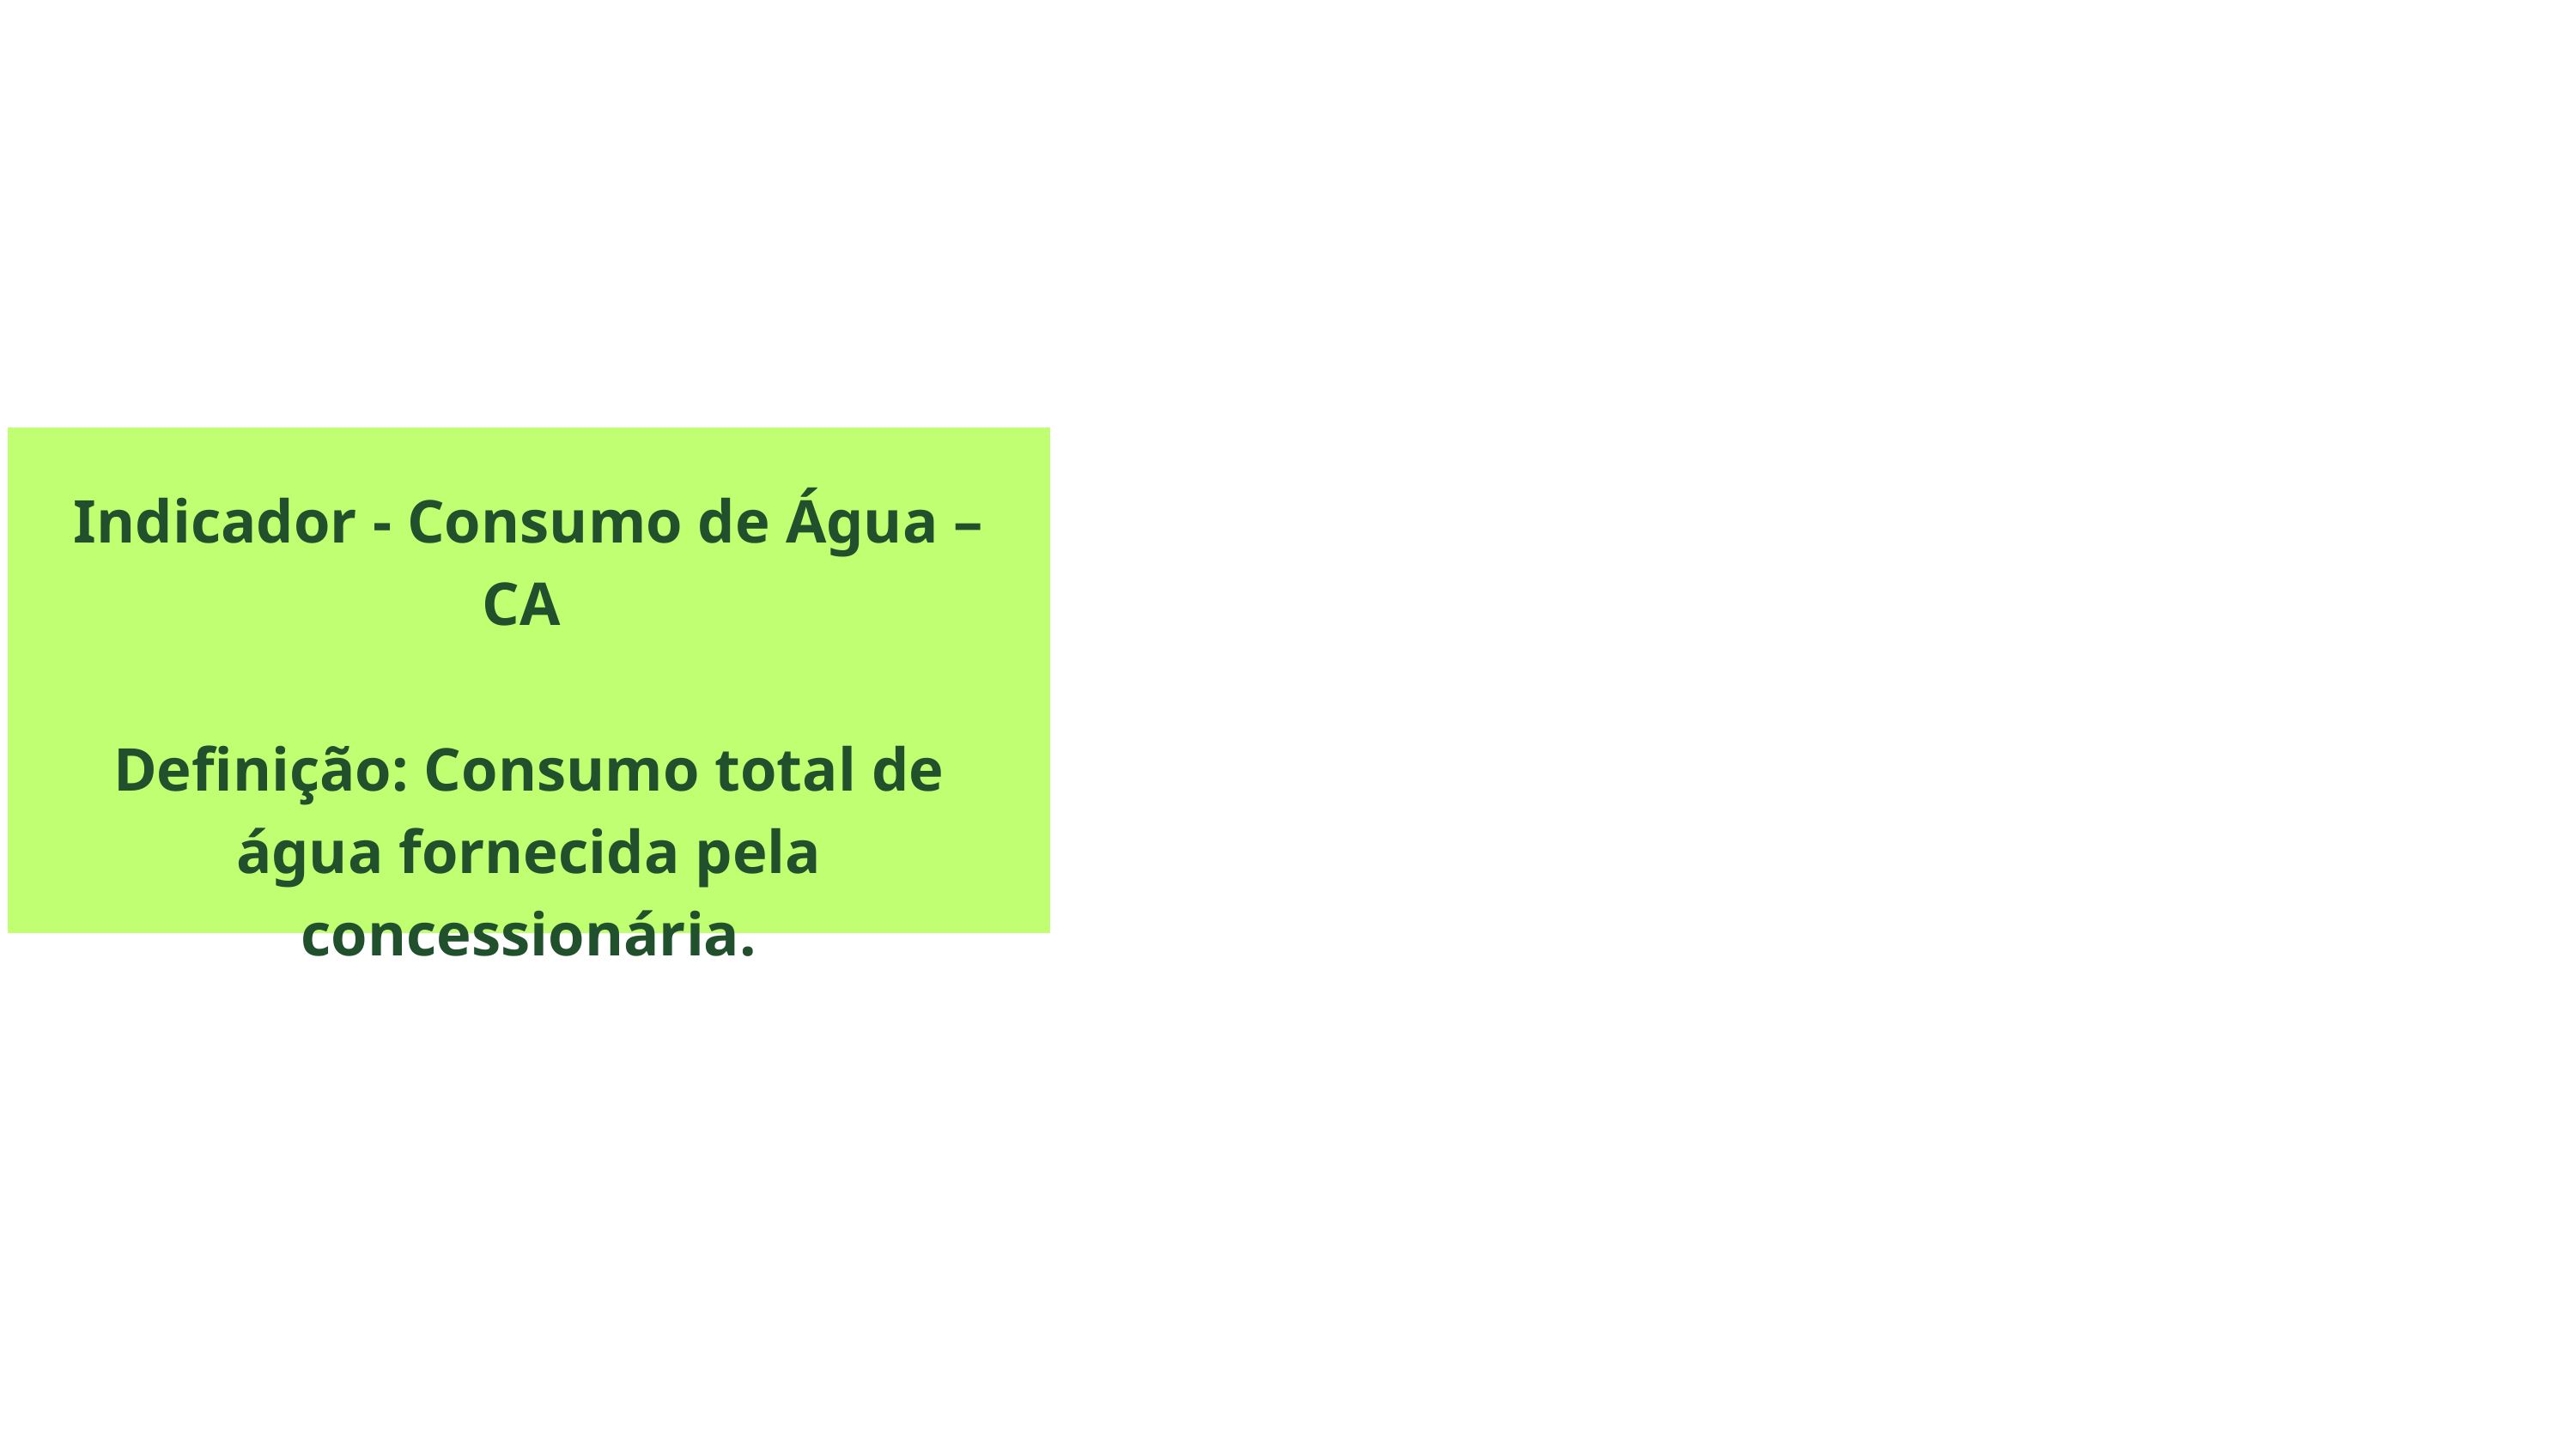

Fórmula: Quantidade de m³ de água consumida.
Polaridade: Quanto menor o valor, melhor o desempenho.
Periodicidade: Mensal.
Metodologia Análise de Desempenho: Anual
Unidade responsável pelas metas: Coordenadoria de Material e Logística.
Indicador - Consumo de Água – CA
Definição: Consumo total de água fornecida pela concessionária.